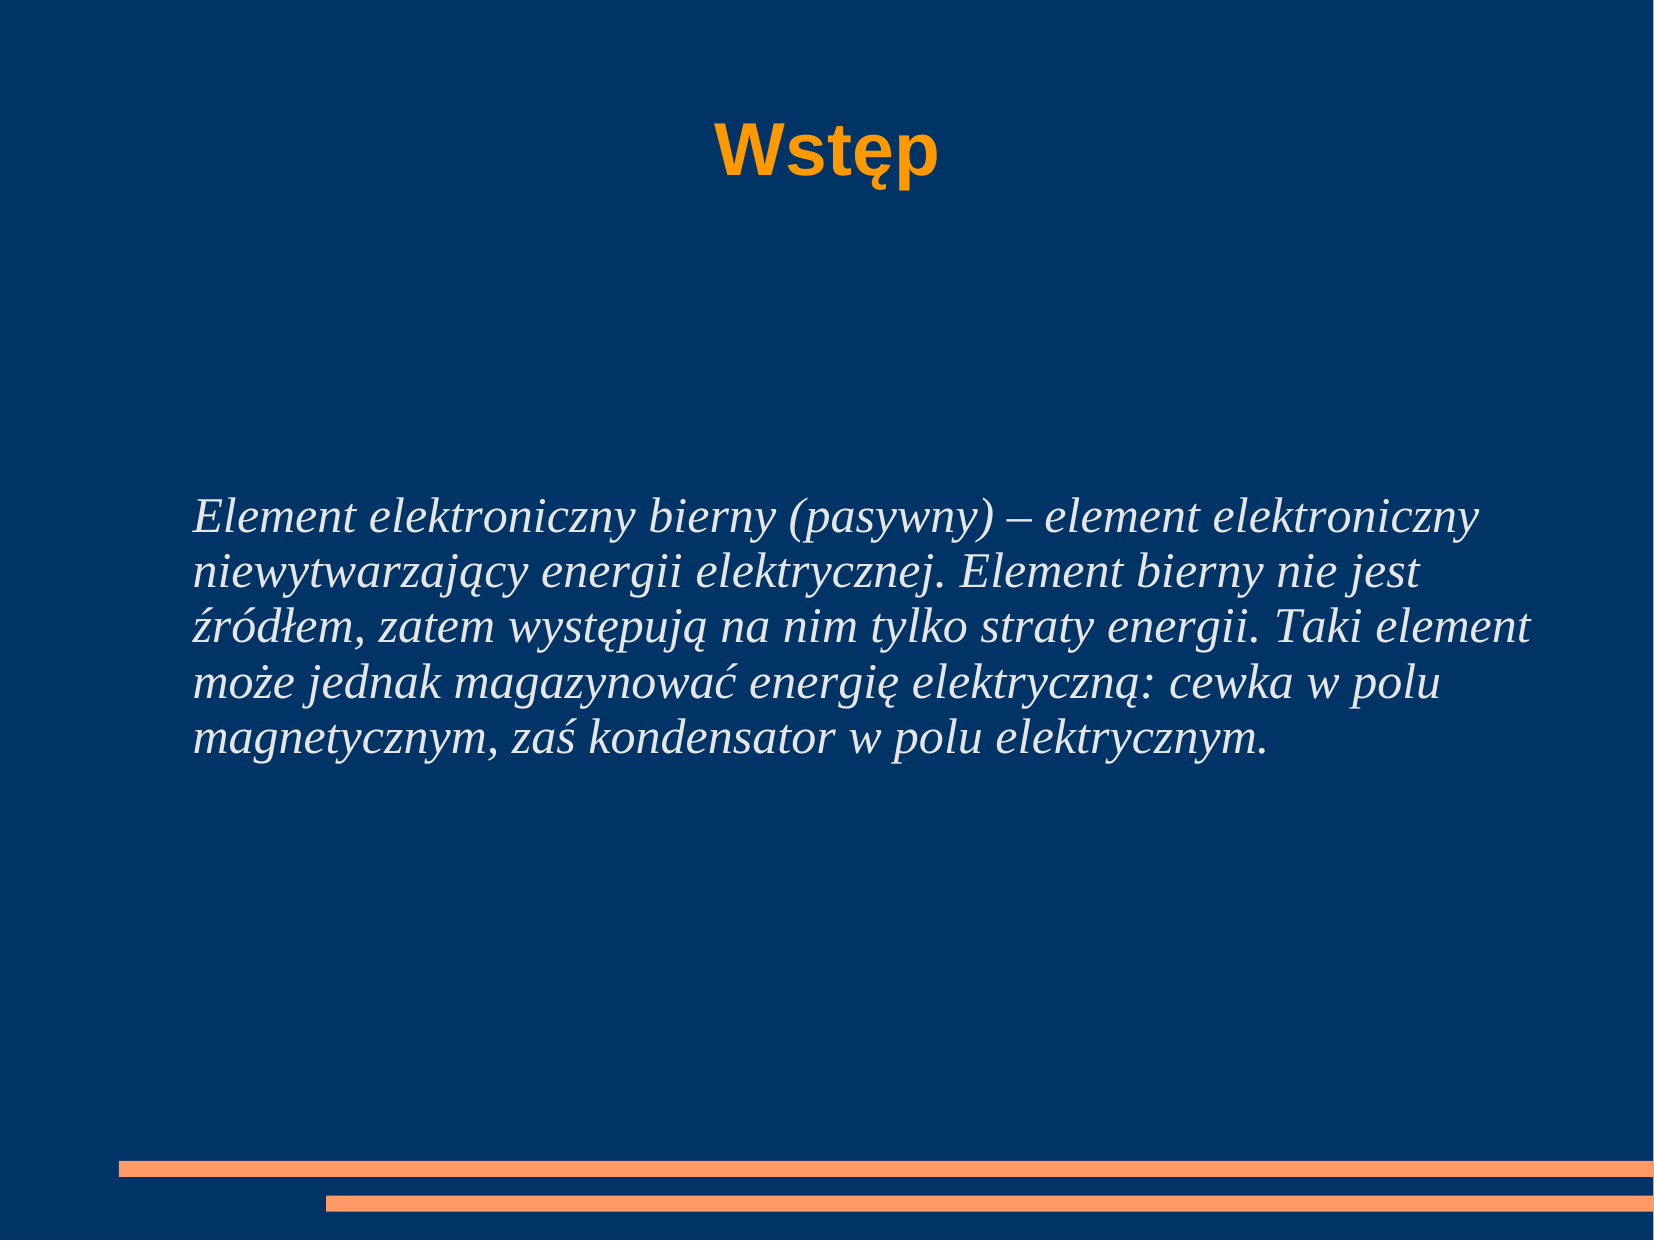

# Wstęp
Element elektroniczny bierny (pasywny) – element elektroniczny niewytwarzający energii elektrycznej. Element bierny nie jest źródłem, zatem występują na nim tylko straty energii. Taki element może jednak magazynować energię elektryczną: cewka w polu magnetycznym, zaś kondensator w polu elektrycznym.